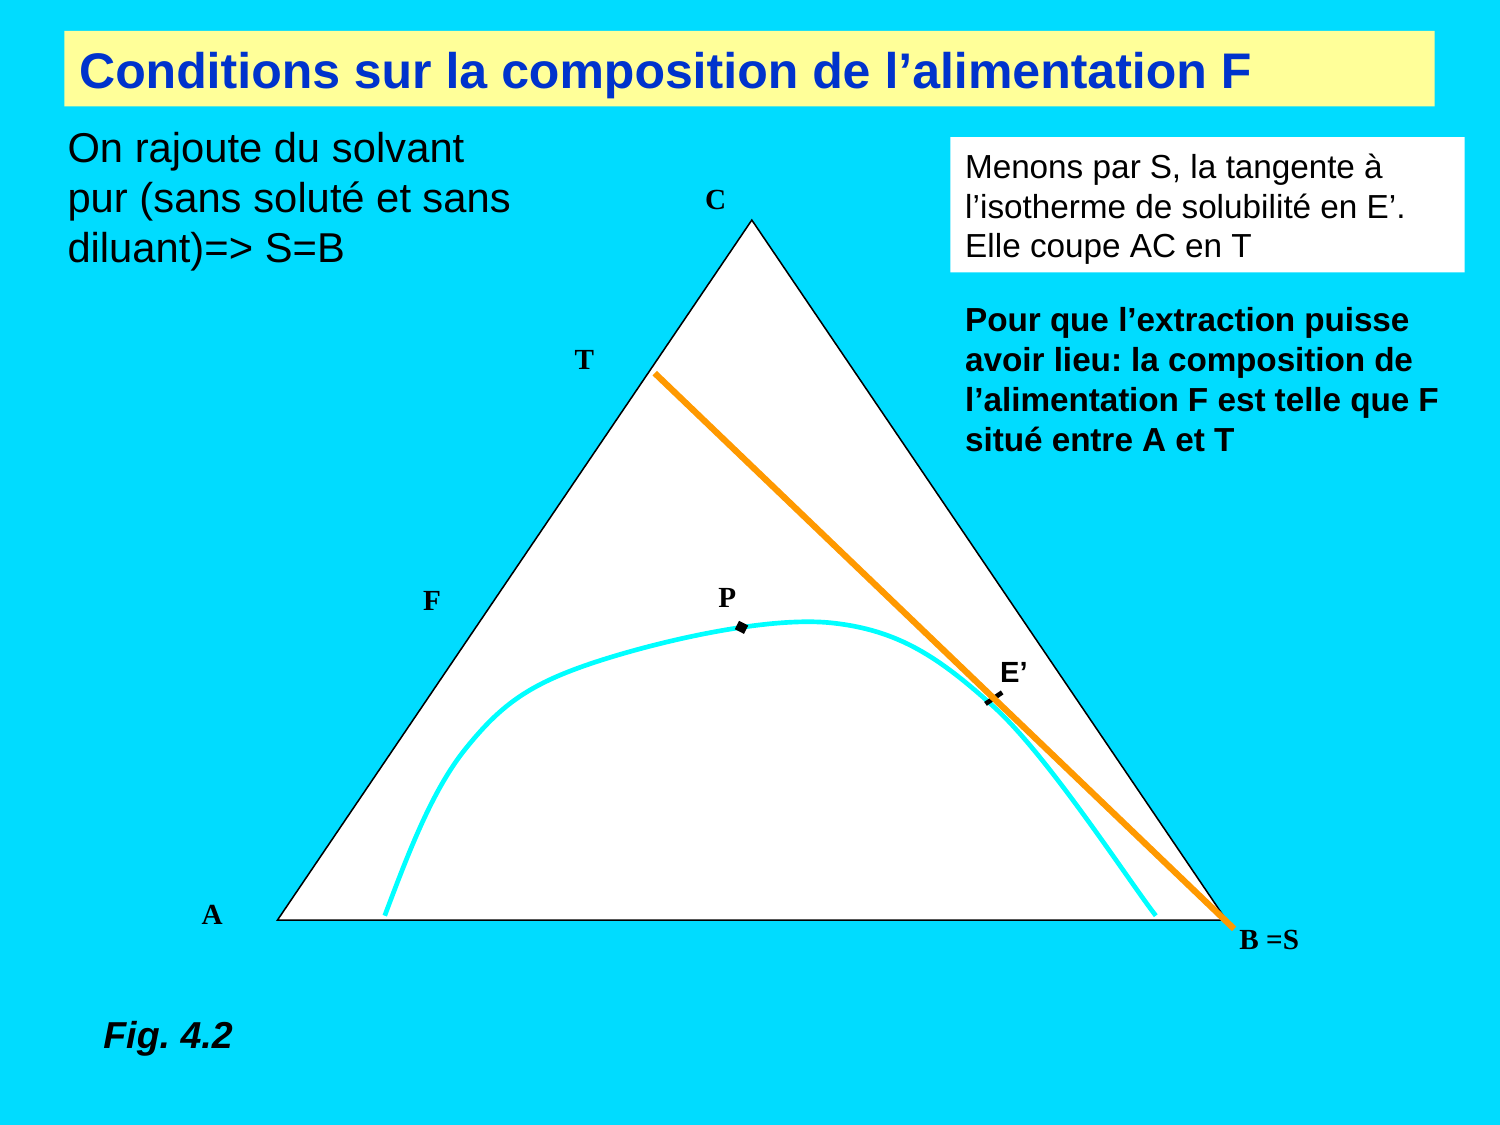

Conditions sur la composition de l’alimentation F
On rajoute du solvant pur (sans soluté et sans diluant)=> S=B
Menons par S, la tangente à l’isotherme de solubilité en E’. Elle coupe AC en T
C
Pour que l’extraction puisse avoir lieu: la composition de l’alimentation F est telle que F situé entre A et T
T
P
F
E’
A
B =S
Fig. 4.2